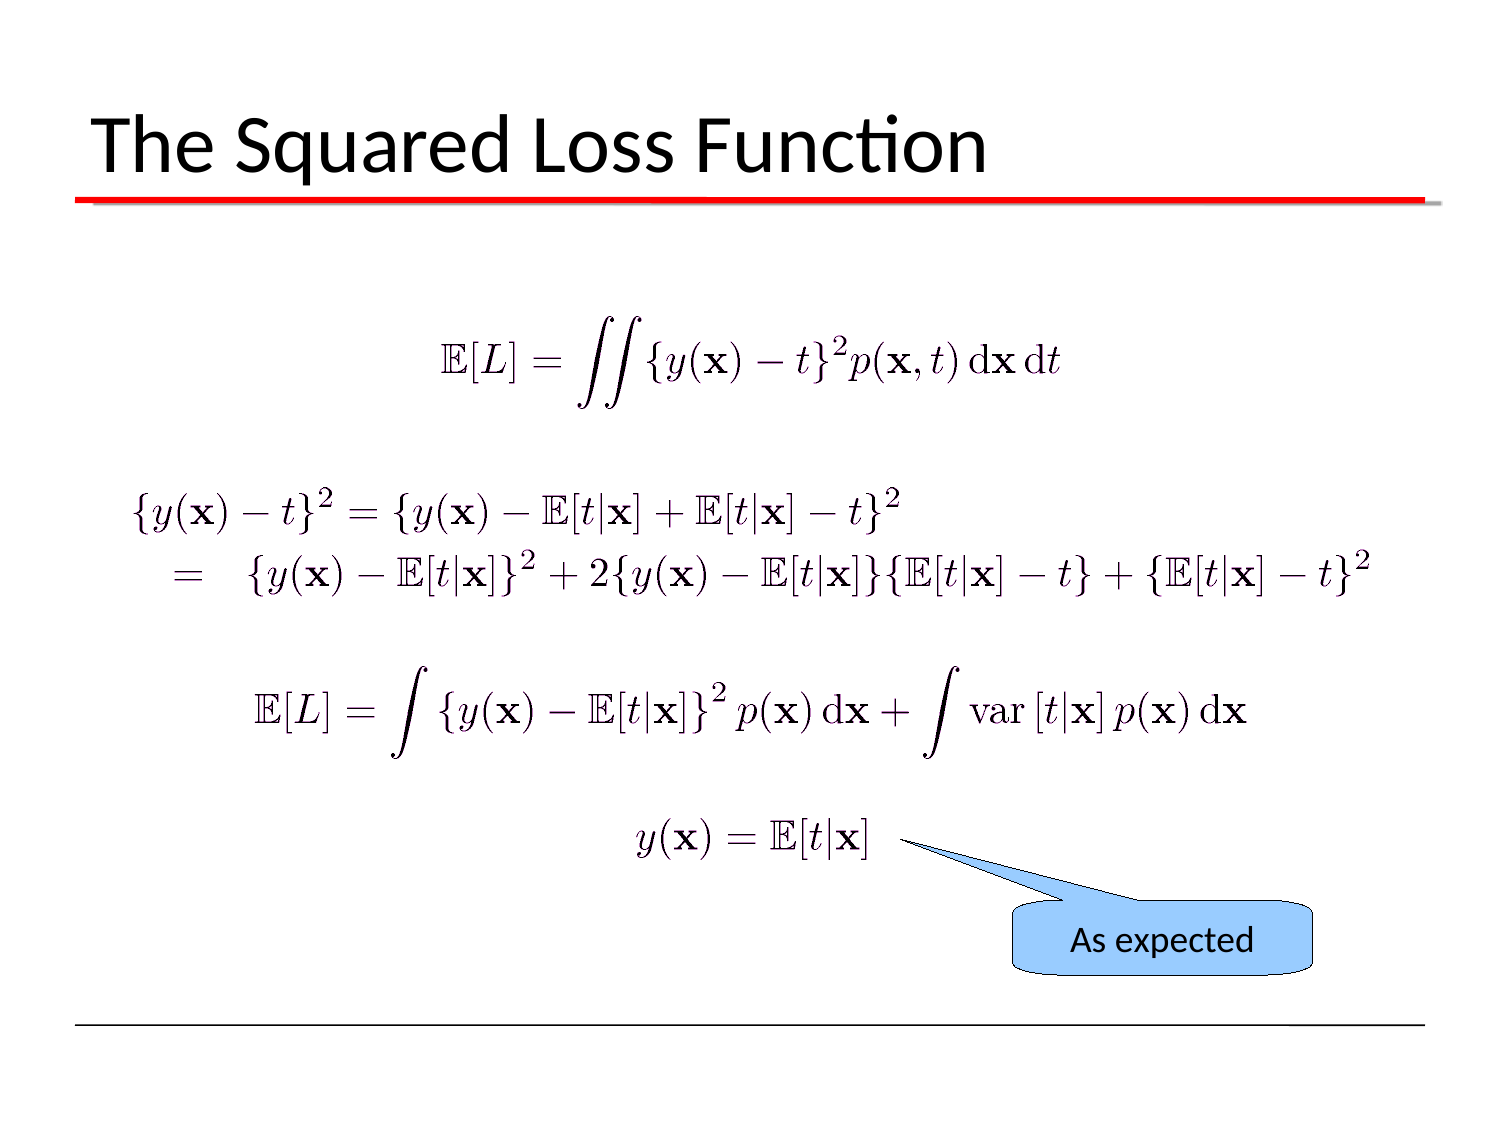

# The Squared Loss Function
As expected